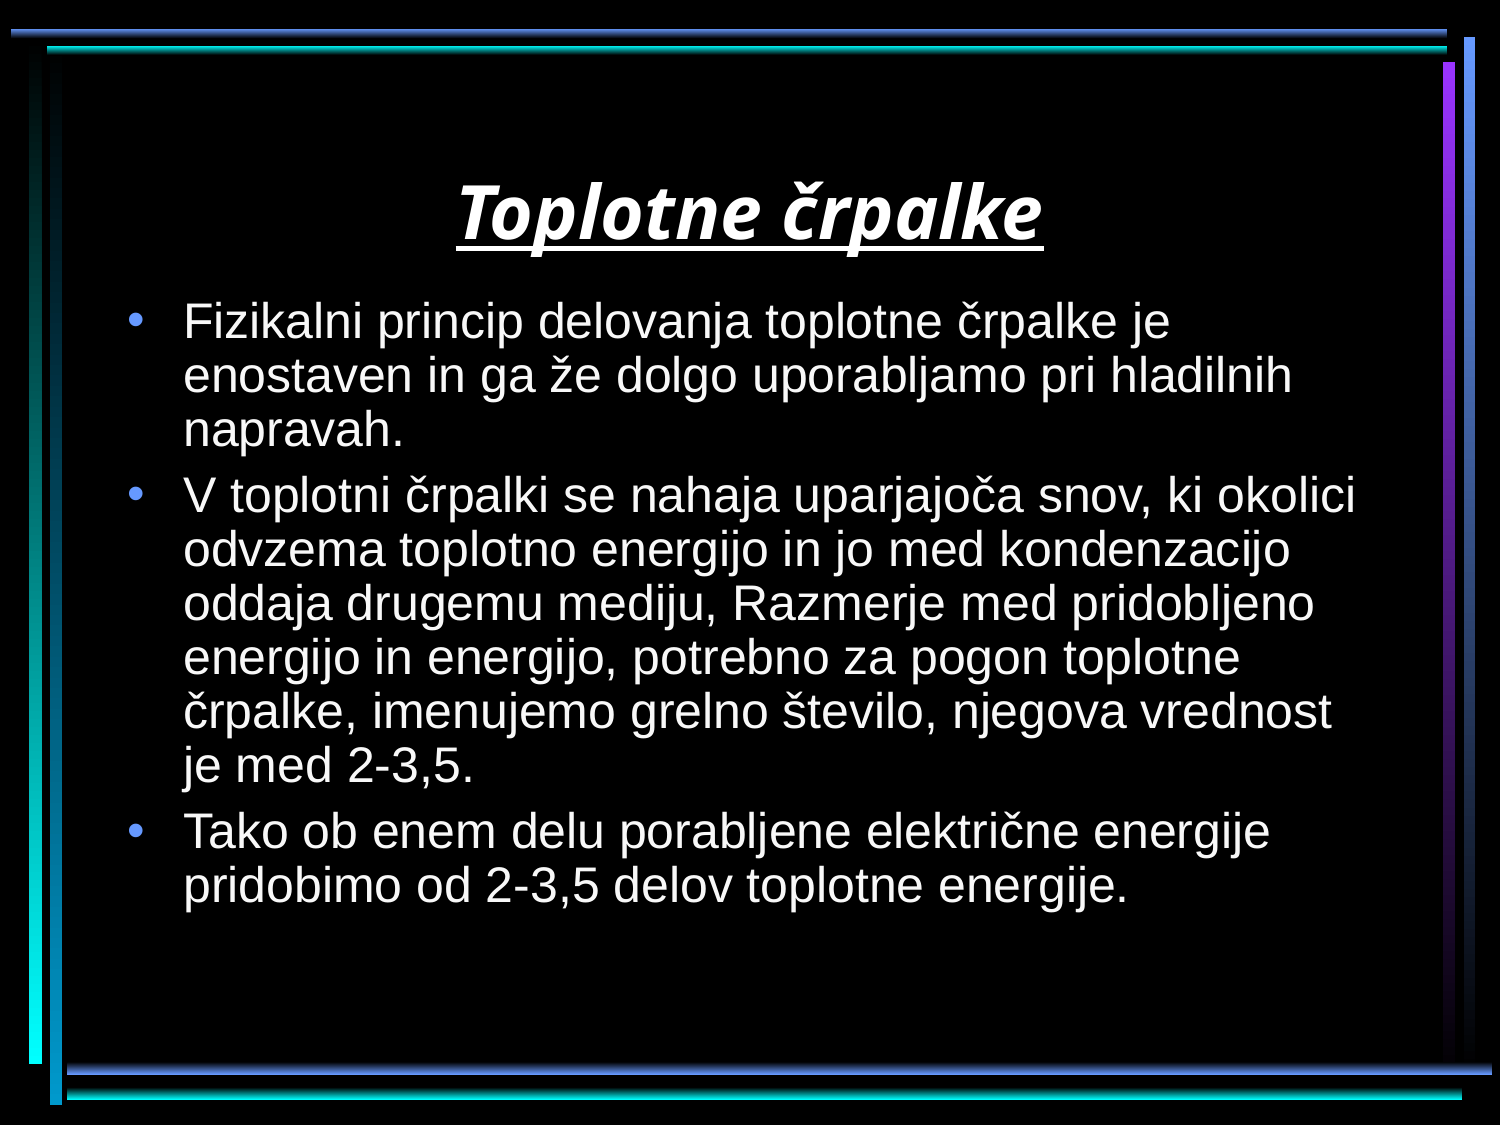

# Toplotne črpalke
Fizikalni princip delovanja toplotne črpalke je enostaven in ga že dolgo uporabljamo pri hladilnih napravah.
V toplotni črpalki se nahaja uparjajoča snov, ki okolici odvzema toplotno energijo in jo med kondenzacijo oddaja drugemu mediju, Razmerje med pridobljeno energijo in energijo, potrebno za pogon toplotne črpalke, imenujemo grelno število, njegova vrednost je med 2-3,5.
Tako ob enem delu porabljene električne energije pridobimo od 2-3,5 delov toplotne energije.